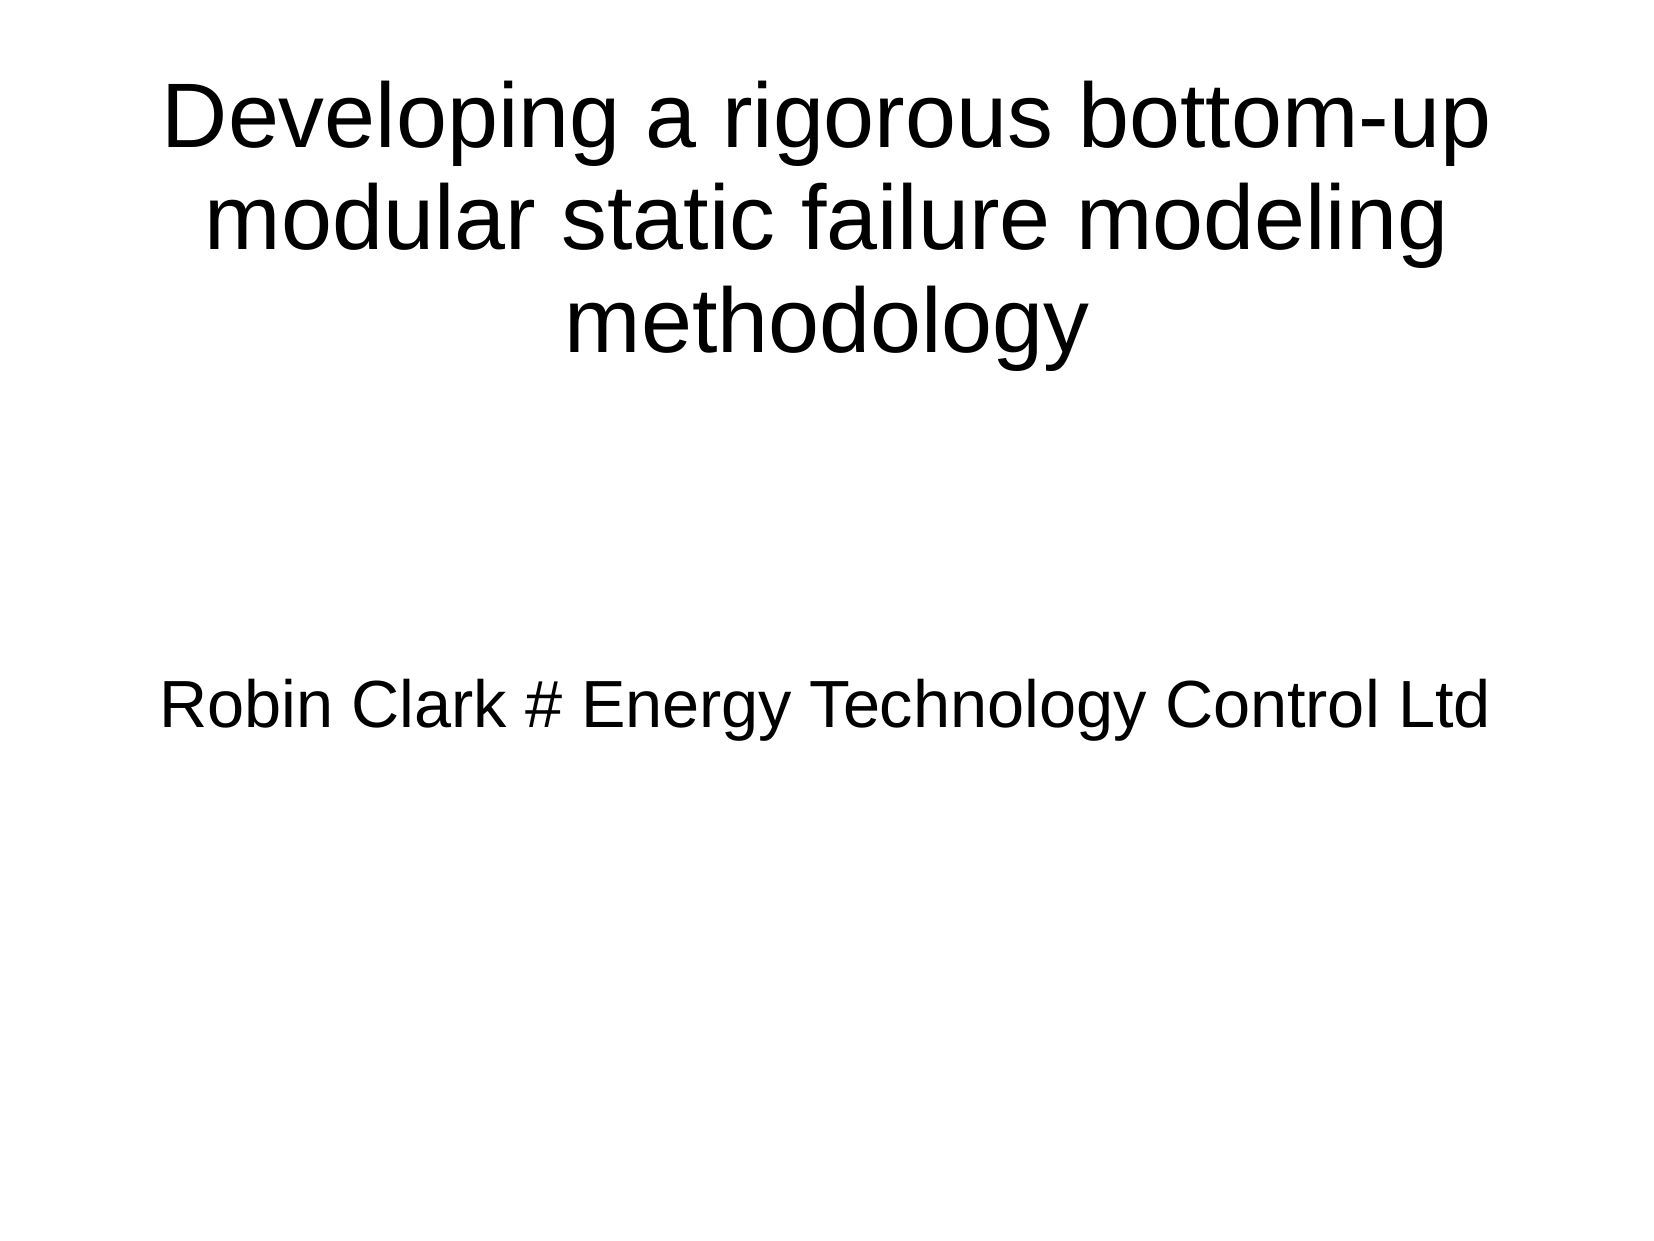

# Developing a rigorous bottom-up modular static failure modeling methodology
Robin Clark # Energy Technology Control Ltd